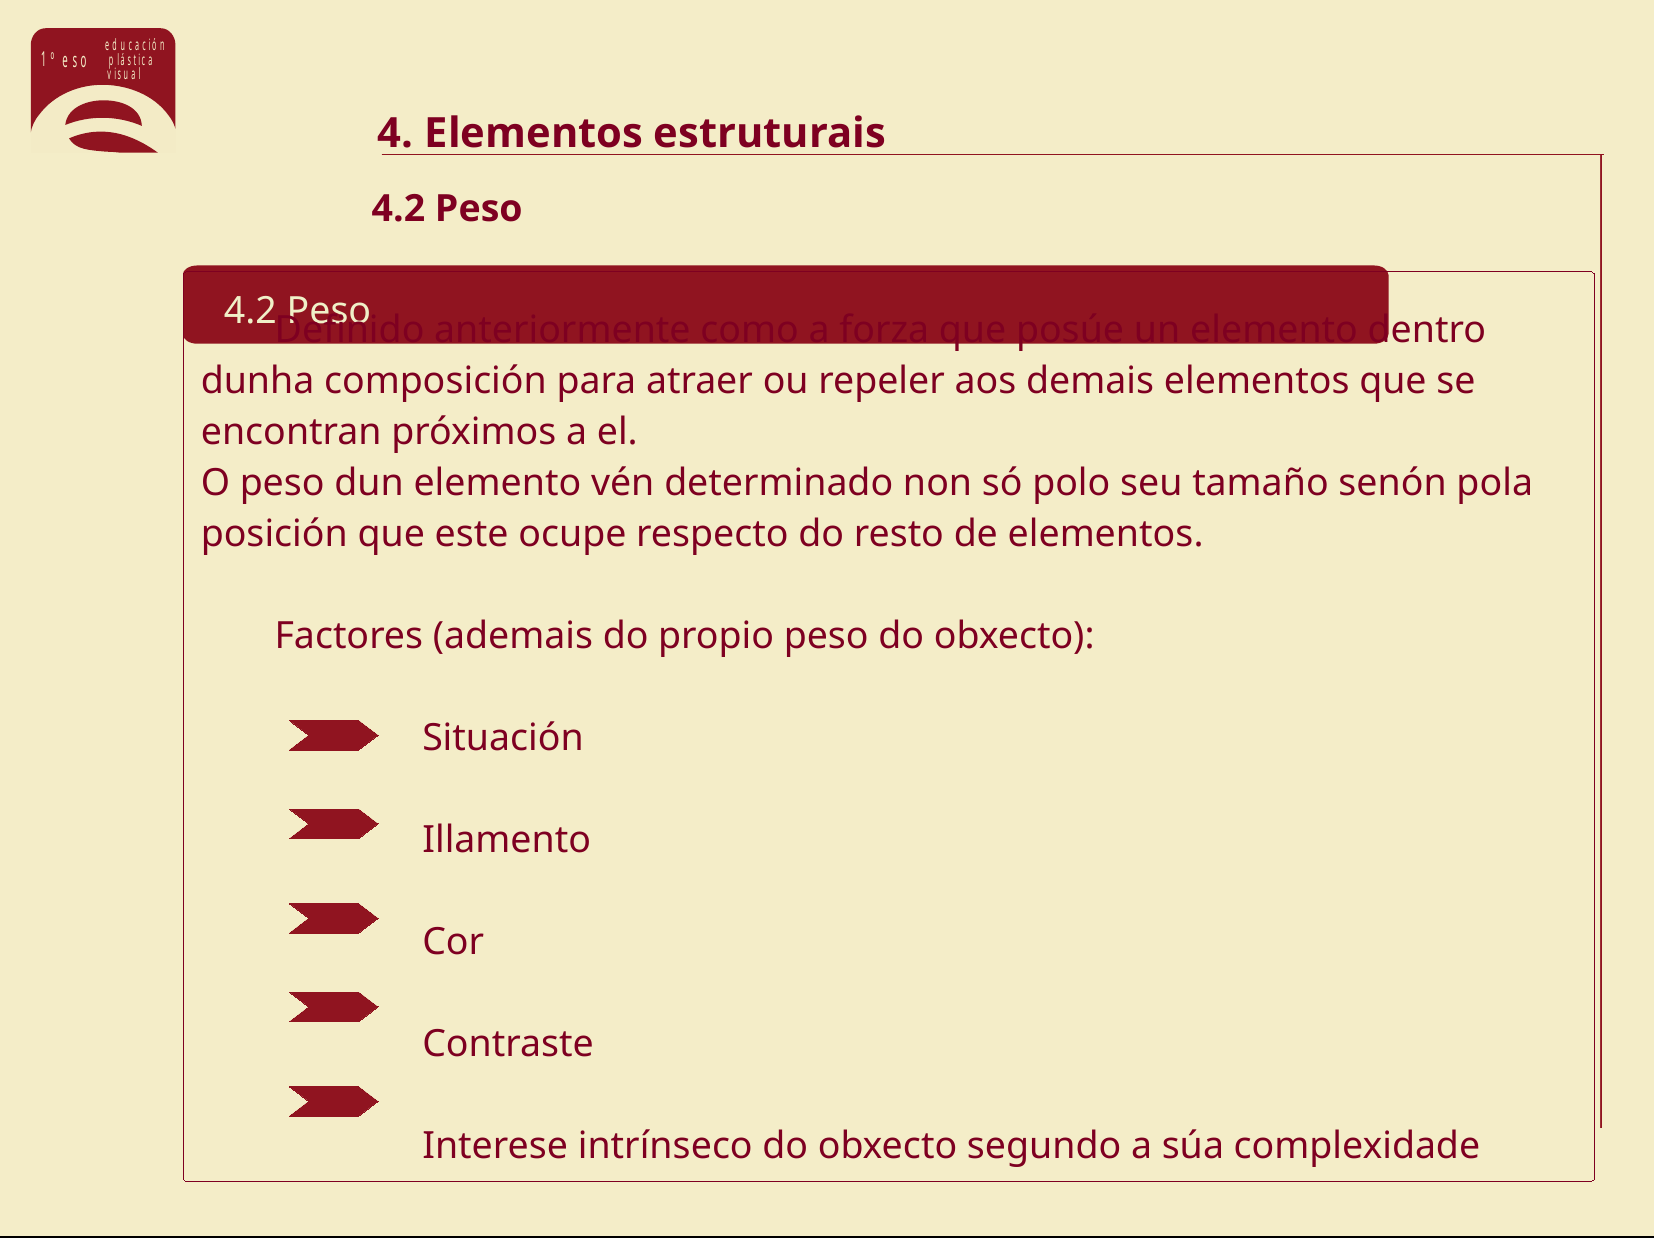

4. Elementos estruturais
	4.2 Peso
	4.2 Peso
#
	Definido anteriormente como a forza que posúe un elemento dentro dunha composición para atraer ou repeler aos demais elementos que se encontran próximos a el.
O peso dun elemento vén determinado non só polo seu tamaño senón pola posición que este ocupe respecto do resto de elementos.
	Factores (ademais do propio peso do obxecto):
			Situación
			Illamento
			Cor
			Contraste
			Interese intrínseco do obxecto segundo a súa complexidade